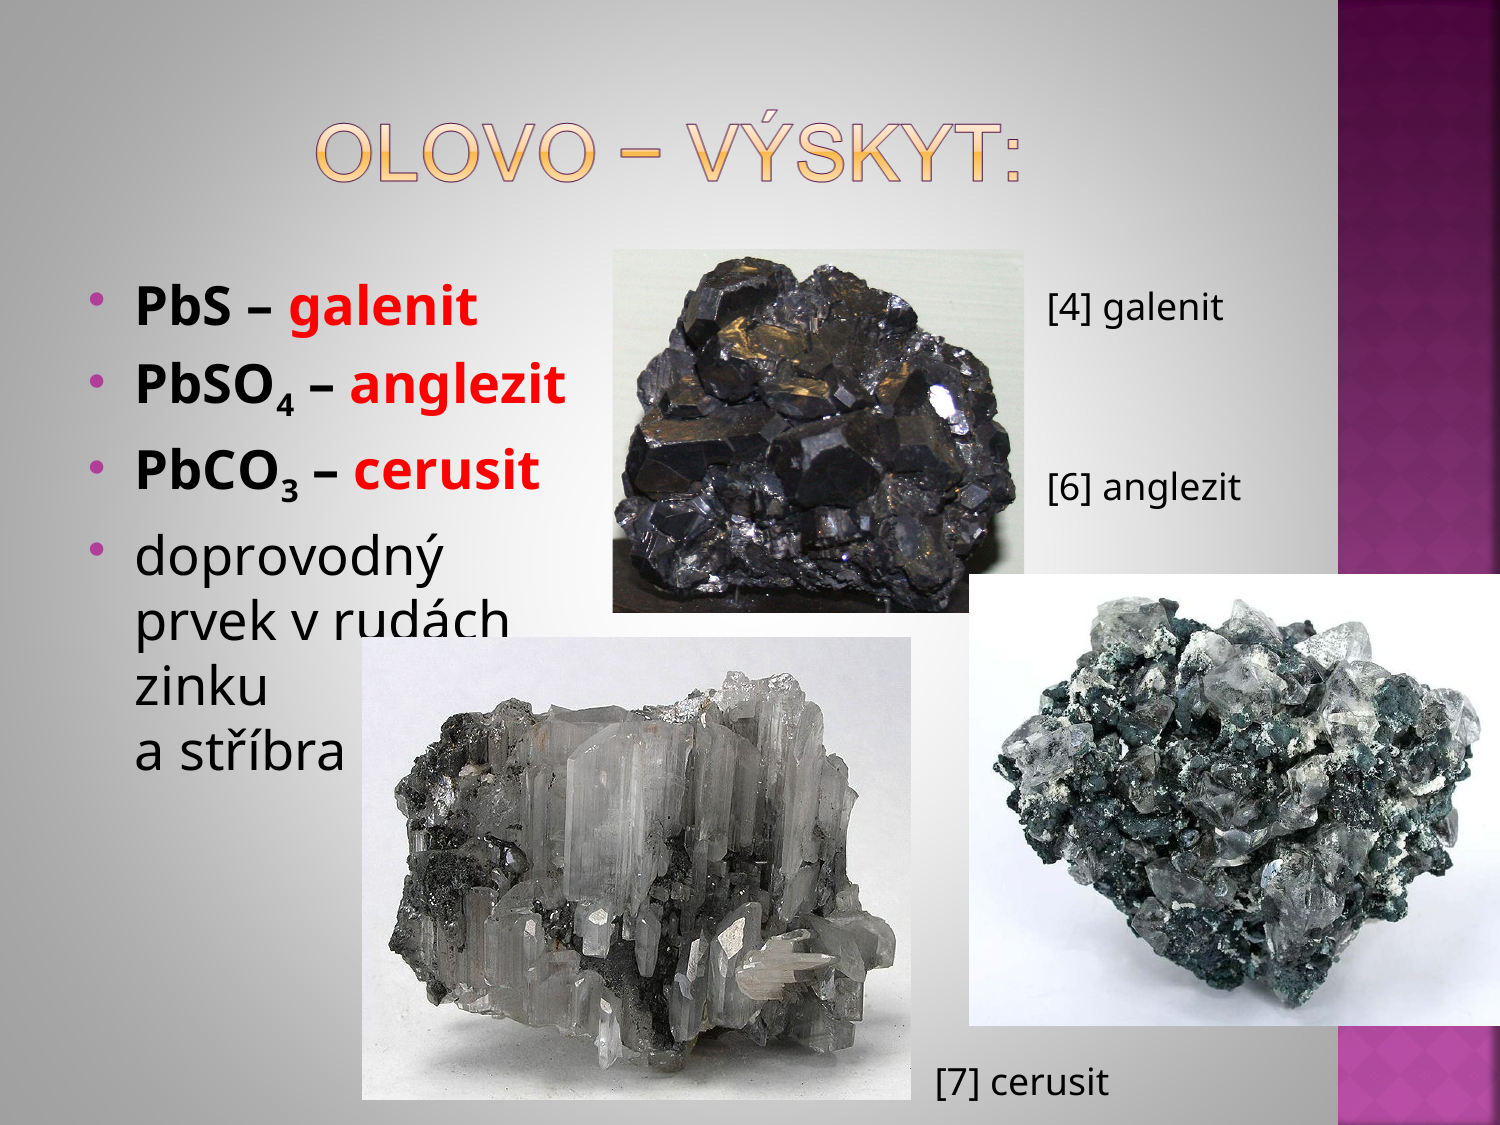

# PbS – galenit
PbSO4 – anglezit
PbCO3 – cerusit
doprovodný prvek v rudách zinku
a stříbra
[4] galenit
[6] anglezit
[7] cerusit